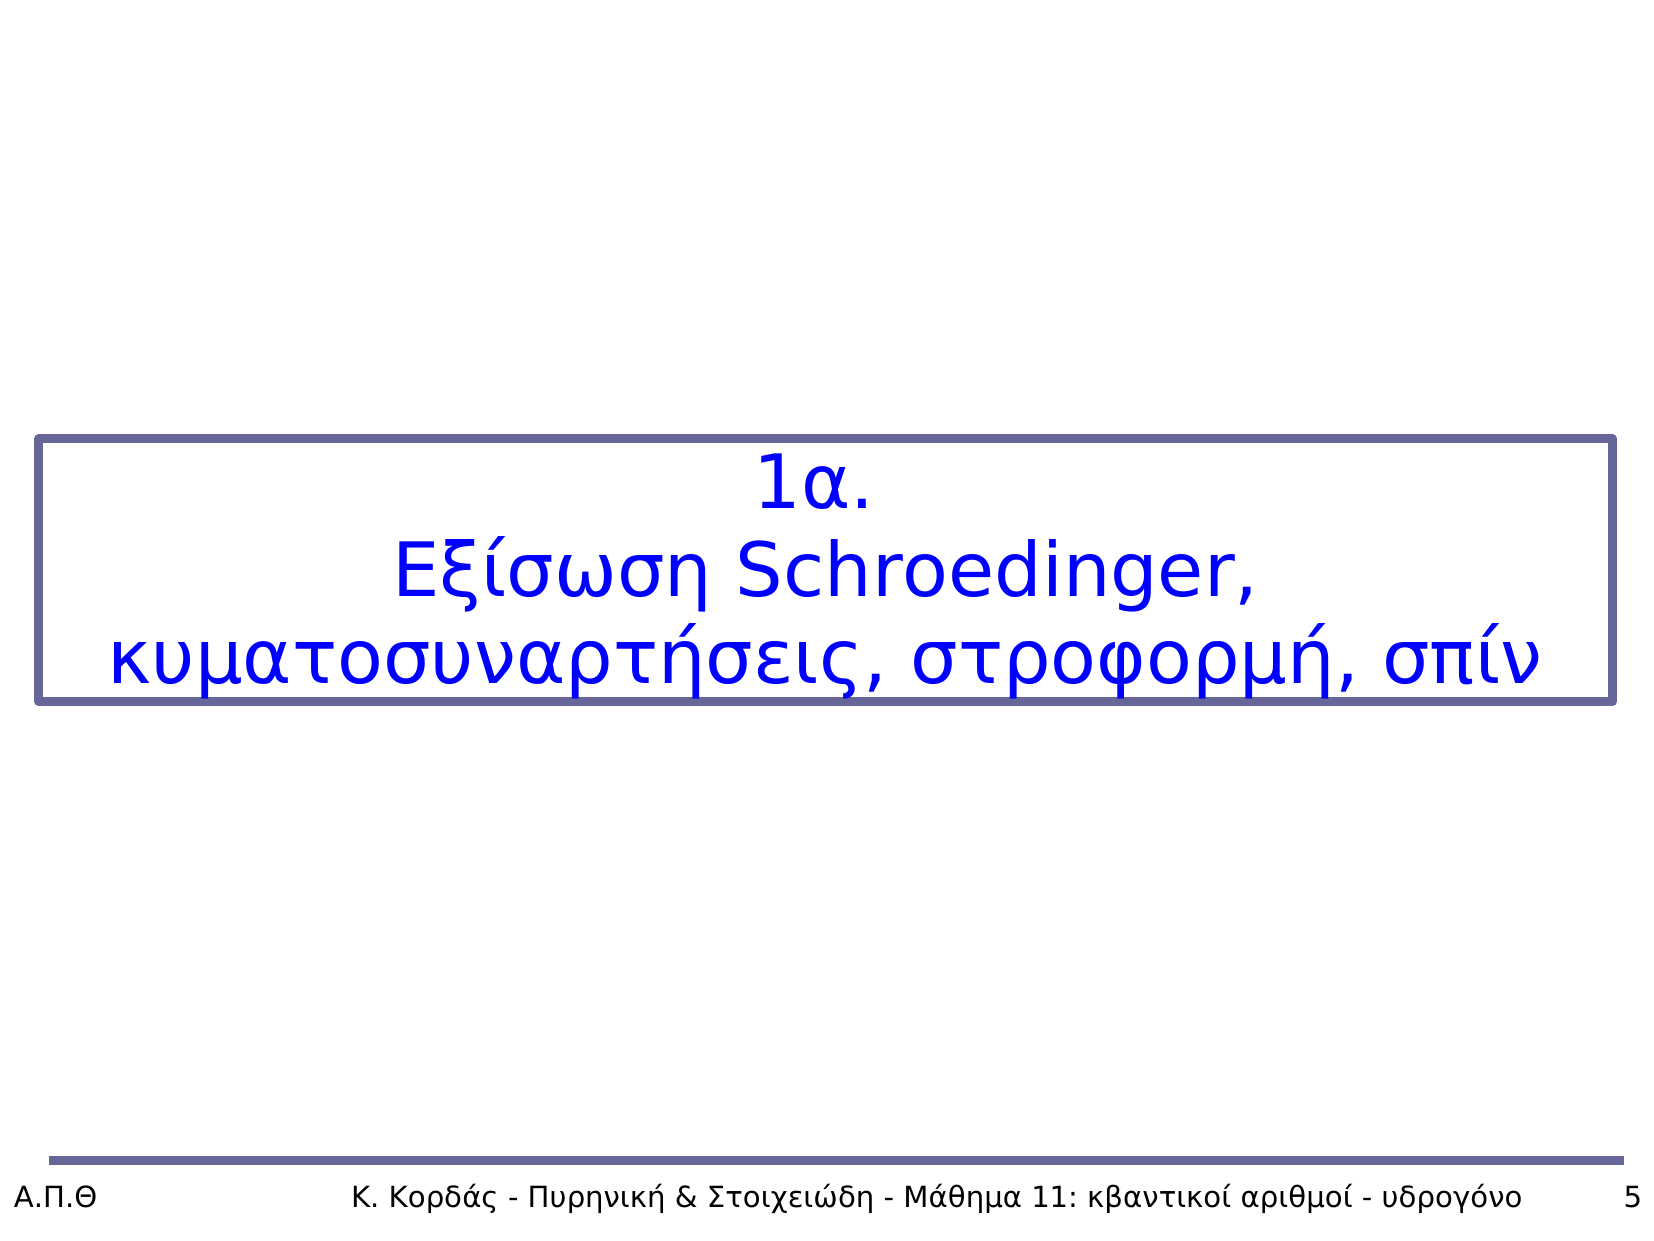

# 1α. Εξίσωση Schroedinger, κυματοσυναρτήσεις, στροφορμή, σπίν
Α.Π.Θ
Κ. Κορδάς - Πυρηνική & Στοιχειώδη - Μάθημα 11: κβαντικοί αριθμοί - υδρογόνο
5